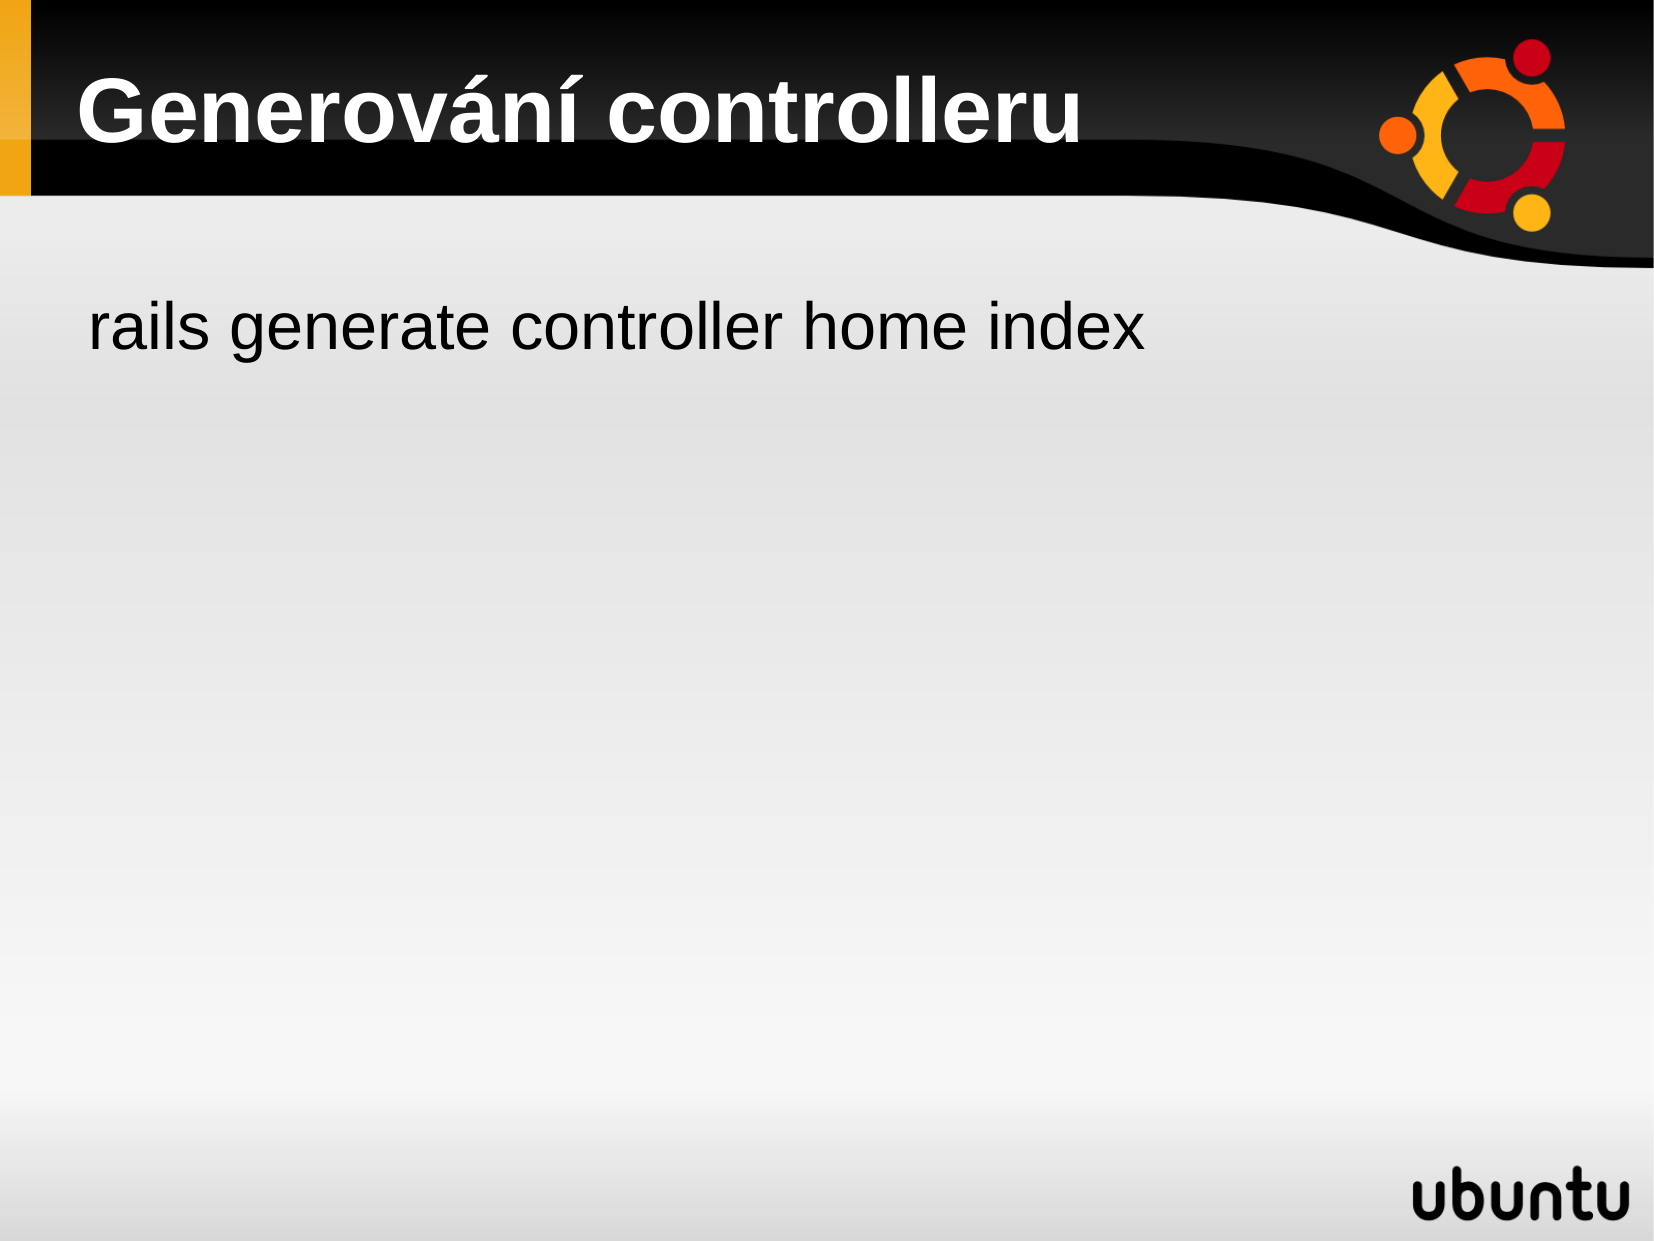

# Generování controlleru
rails generate controller home index